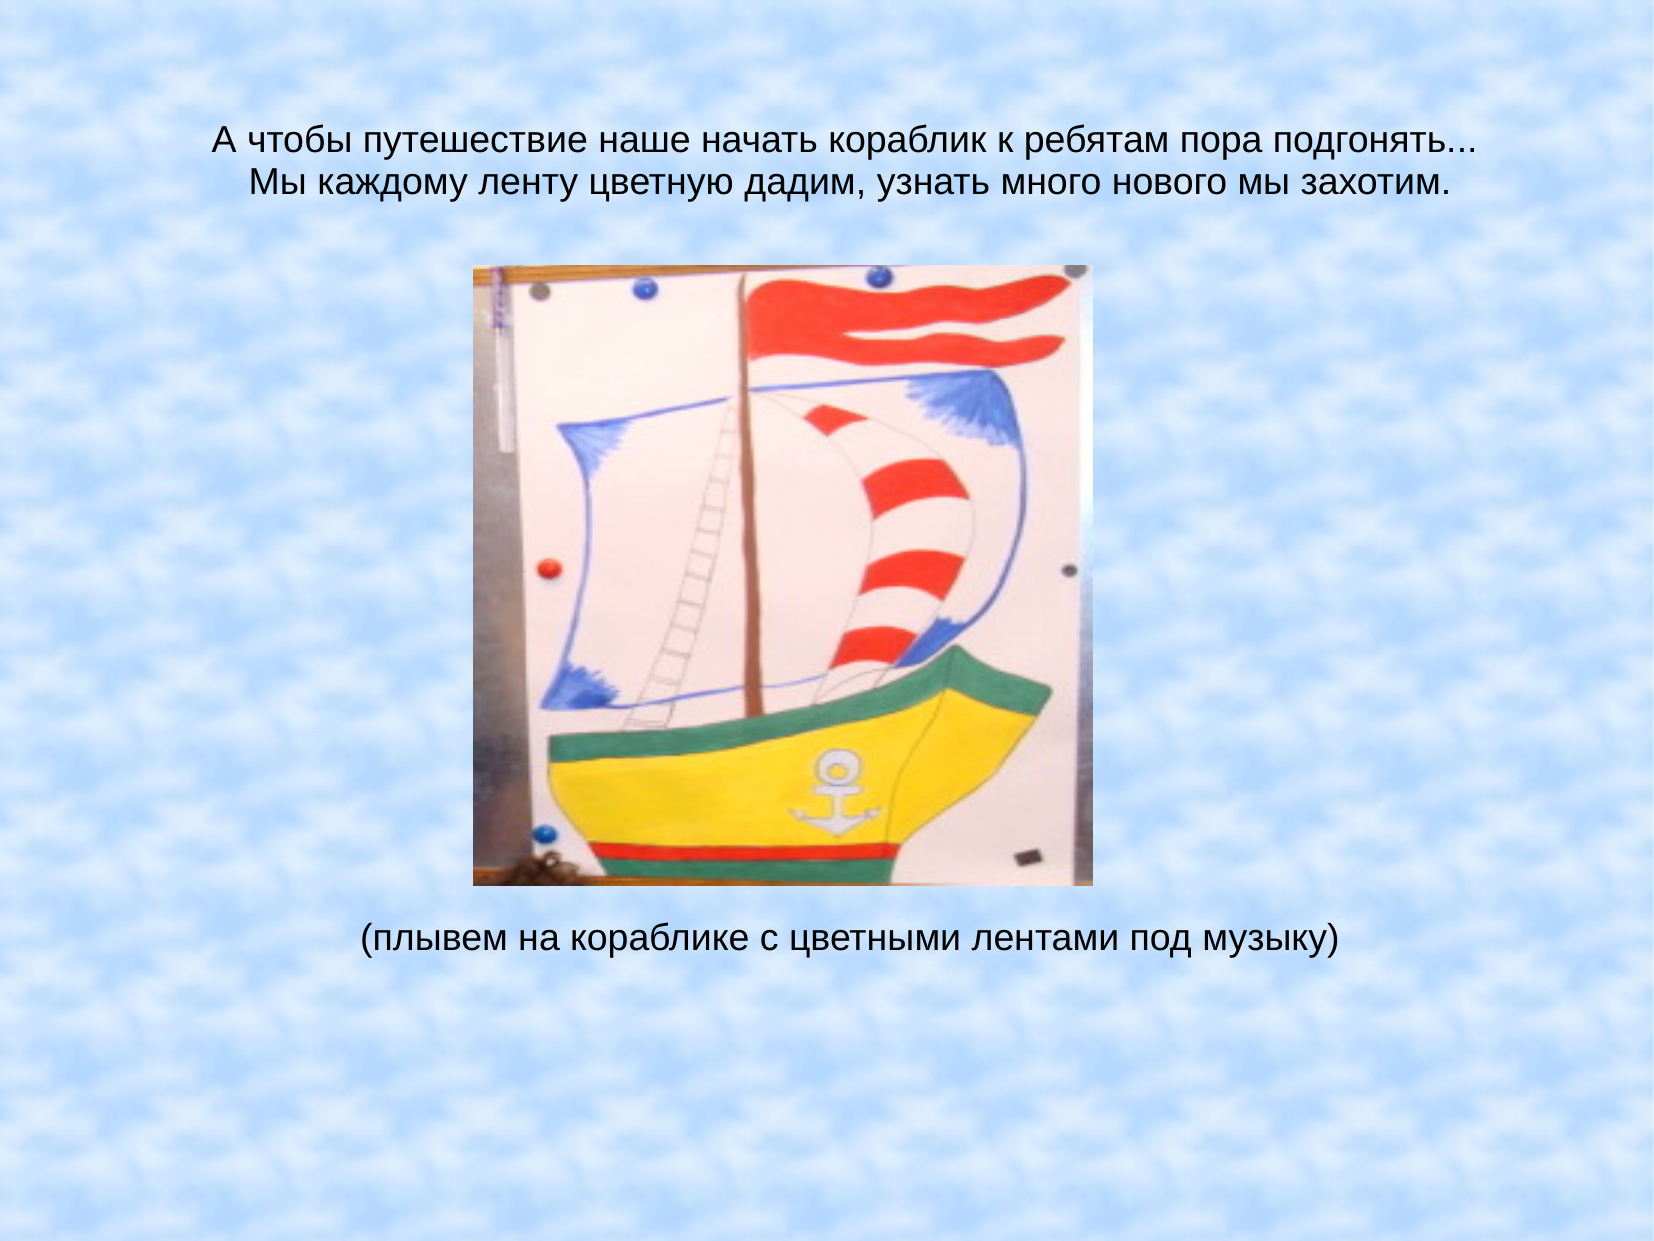

# А чтобы путешествие наше начать кораблик к ребятам пора подгонять...
Мы каждому ленту цветную дадим, узнать много нового мы захотим.
(плывем на кораблике с цветными лентами под музыку)